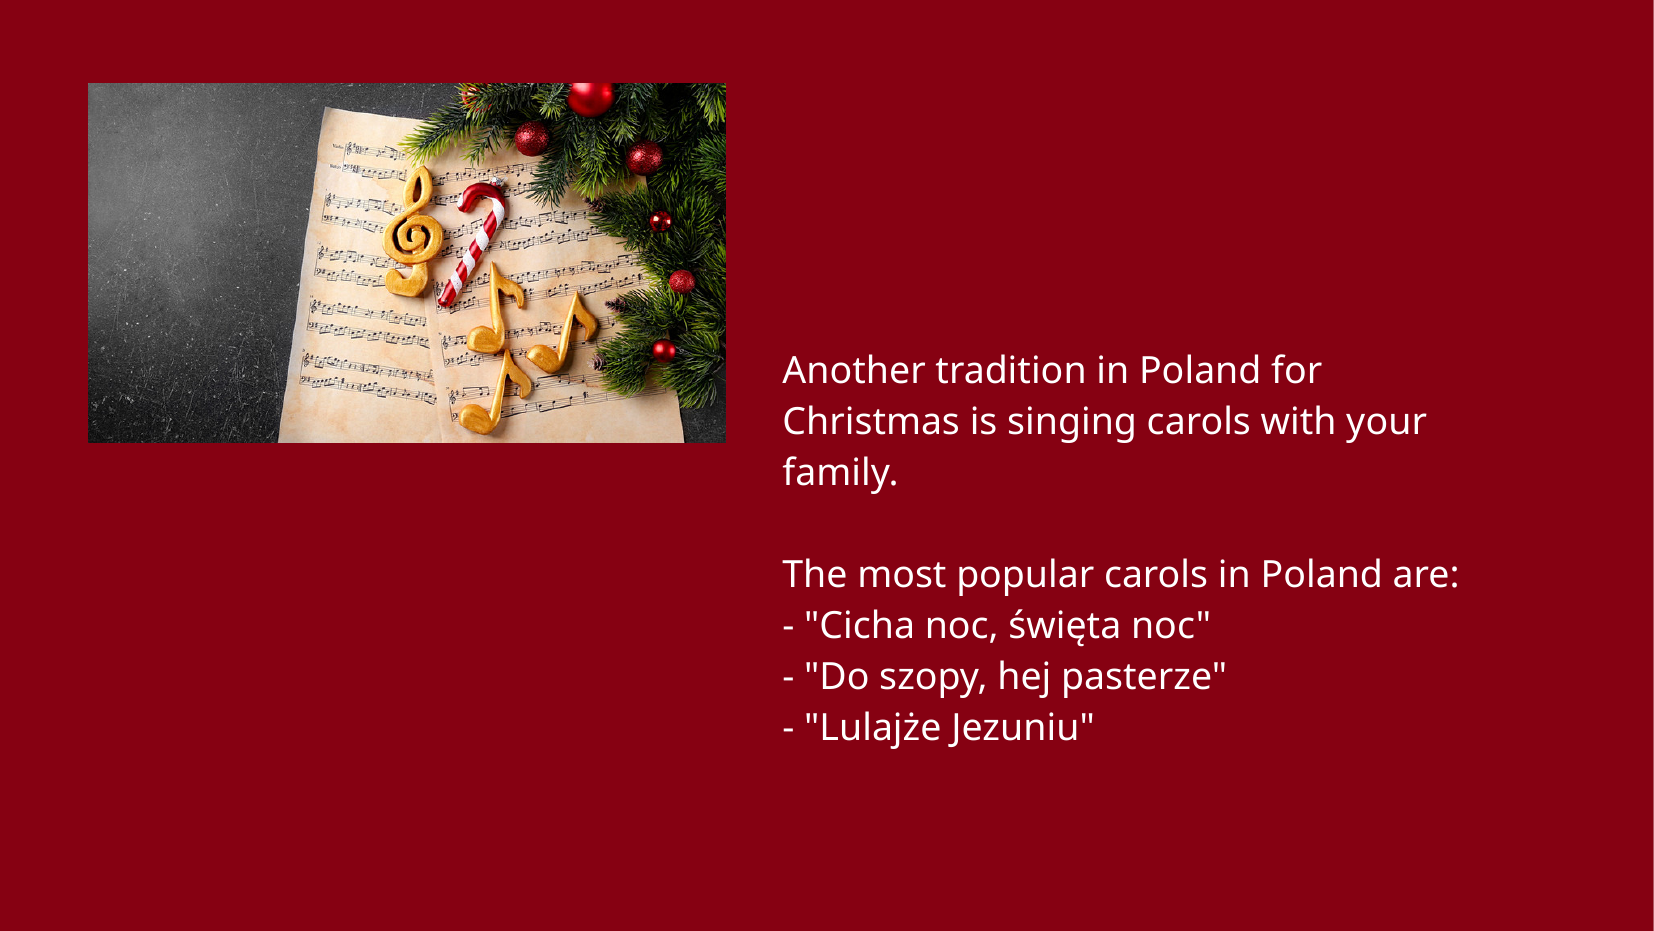

Another tradition in Poland for Christmas is singing carols with your family.
The most popular carols in Poland are:
- "Cicha noc, święta noc"
- "Do szopy, hej pasterze"
- "Lulajże Jezuniu"